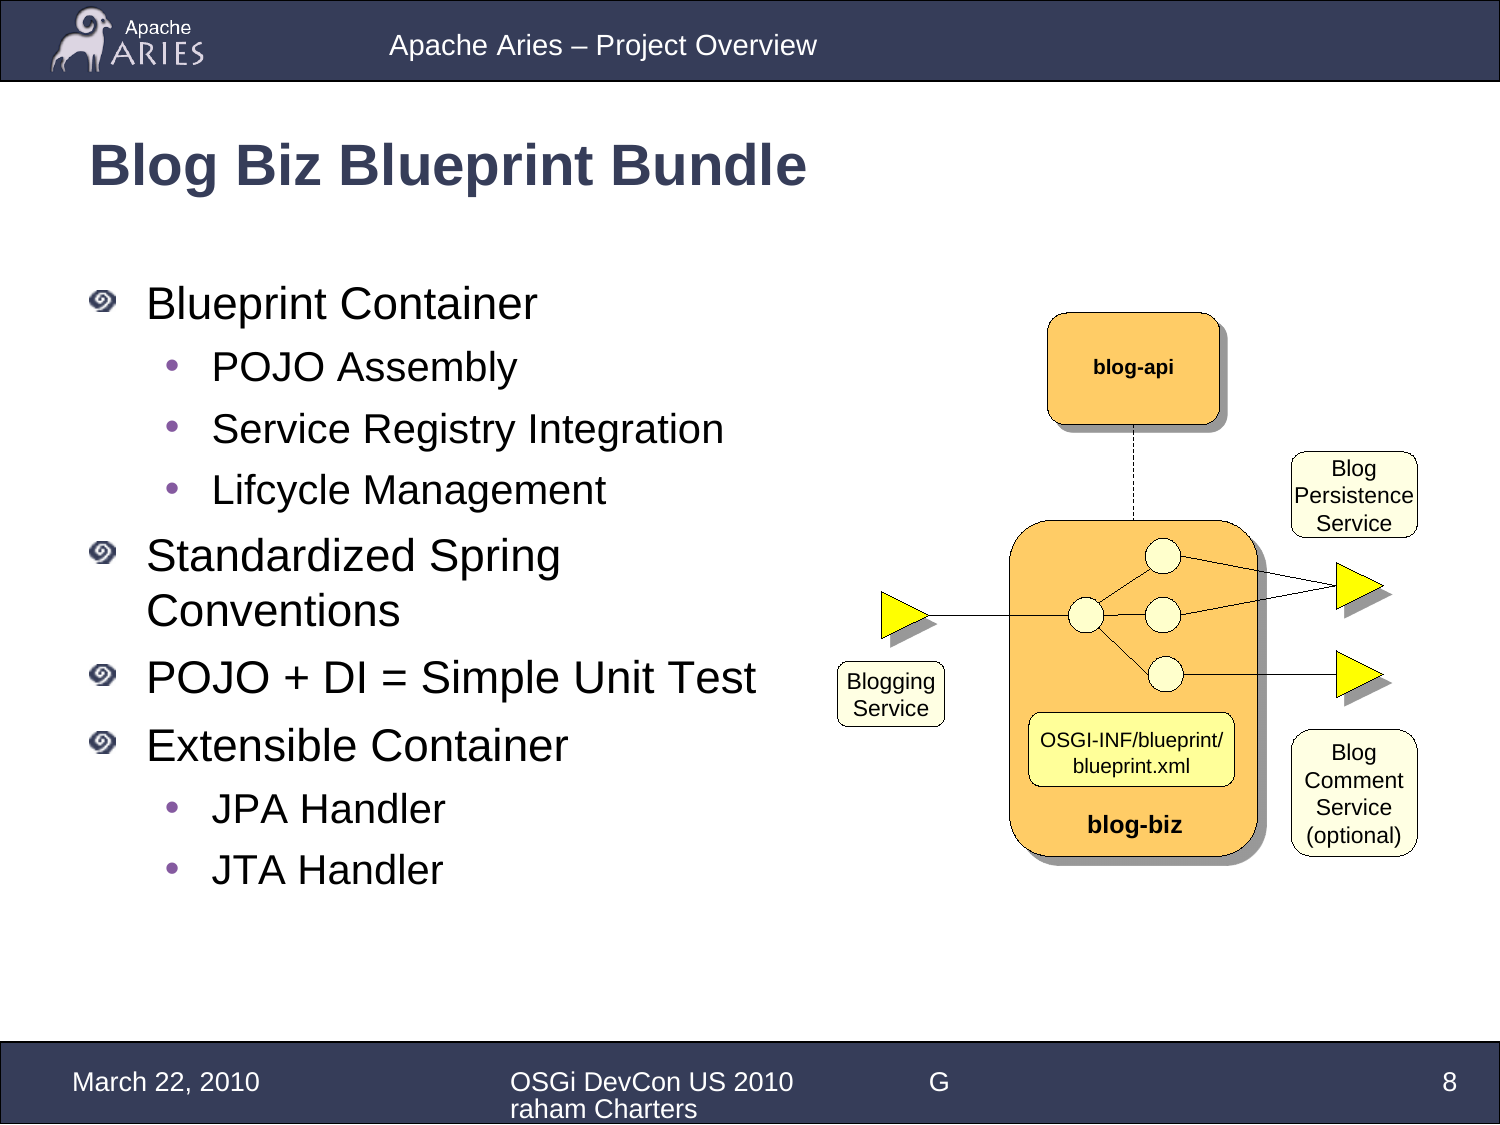

# Blog Biz Blueprint Bundle
Blueprint Container
POJO Assembly
Service Registry Integration
Lifcycle Management
Standardized Spring Conventions
POJO + DI = Simple Unit Test
Extensible Container
JPA Handler
JTA Handler
blog-api
Blog
Persistence
Service
Blogging
Service
OSGI-INF/blueprint/
blueprint.xml
Blog
Comment
Service
(optional)
blog-biz
March 22, 2010
OSGi DevCon US 2010 Graham Charters
8